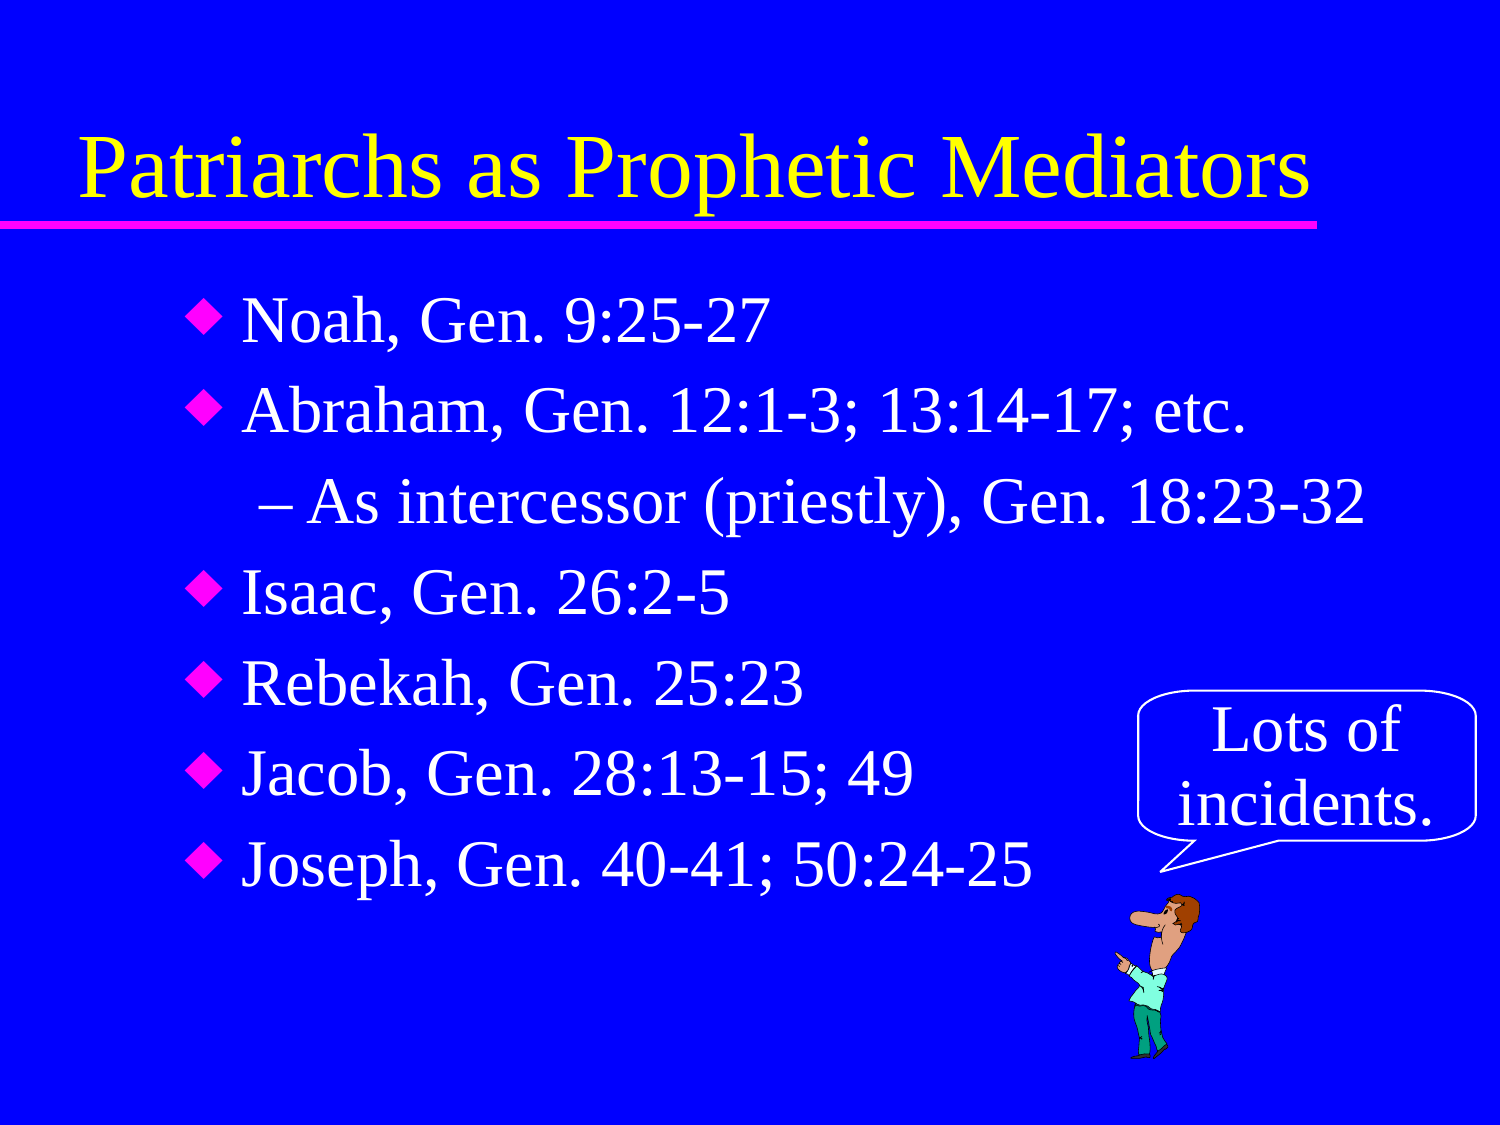

# Patriarchs as Prophetic Mediators
Noah, Gen. 9:25-27
Abraham, Gen. 12:1-3; 13:14-17; etc.
As intercessor (priestly), Gen. 18:23-32
Isaac, Gen. 26:2-5
Rebekah, Gen. 25:23
Jacob, Gen. 28:13-15; 49
Joseph, Gen. 40-41; 50:24-25
Lots of
incidents.